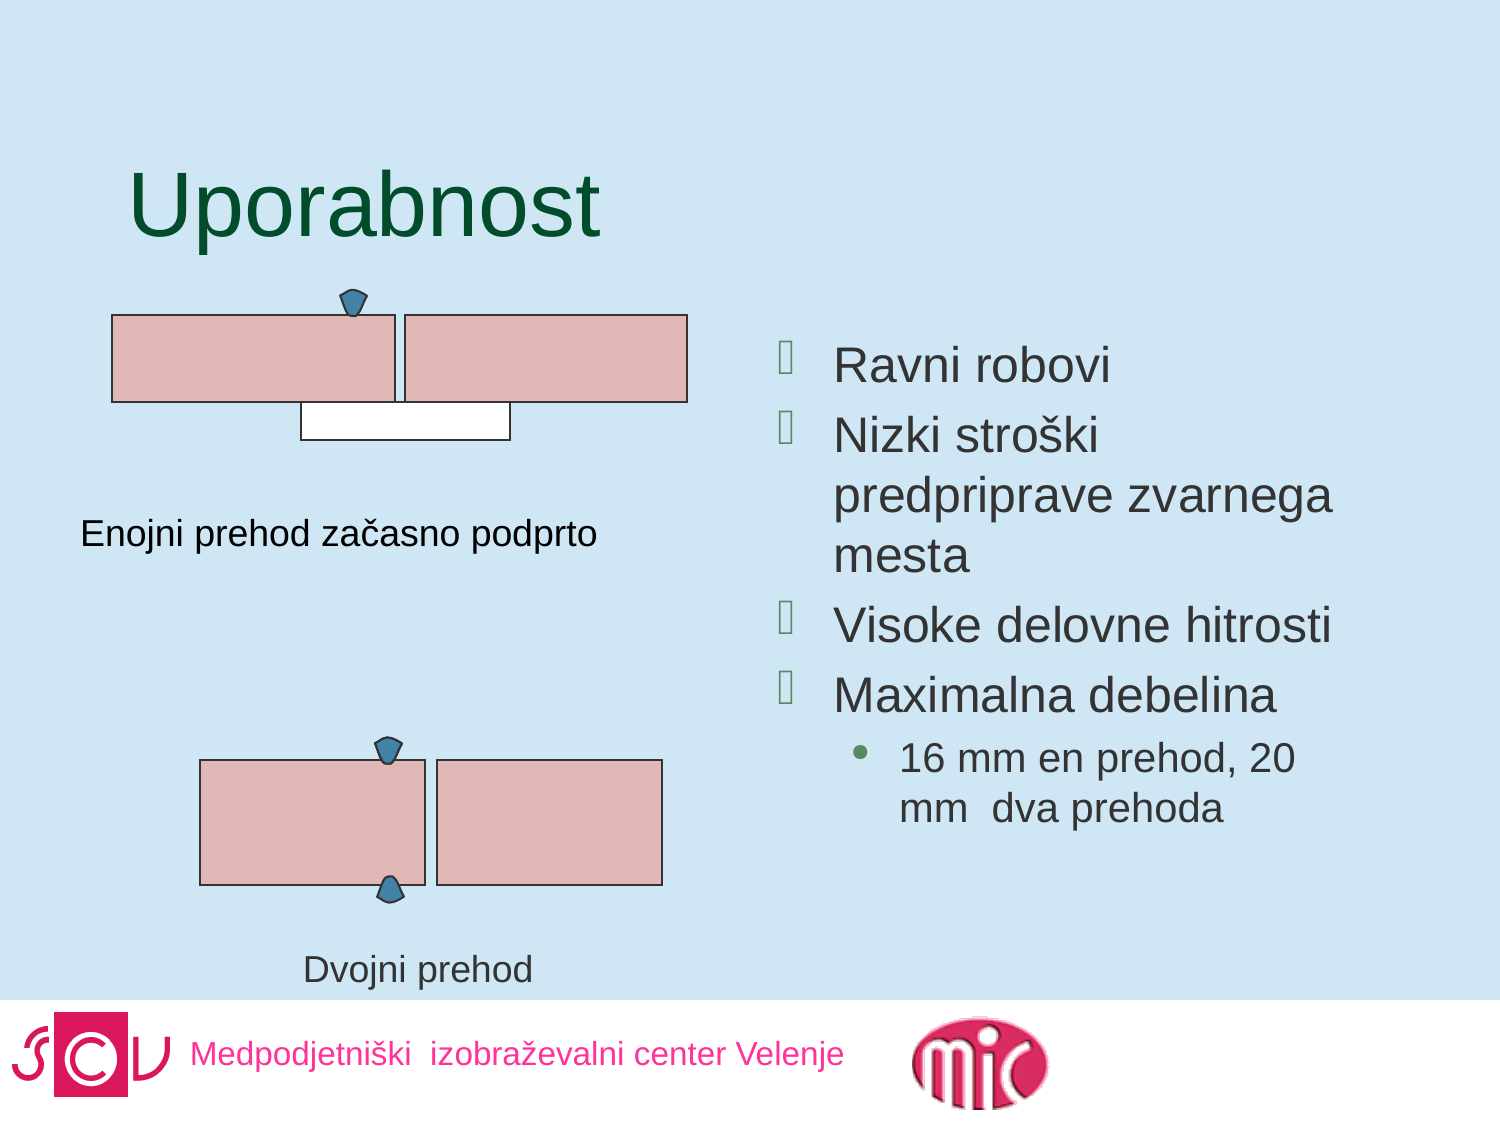

# Uporabnost
Enojni prehod začasno podprto
Ravni robovi
Nizki stroški predpriprave zvarnega mesta
Visoke delovne hitrosti
Maximalna debelina
16 mm en prehod, 20 mm dva prehoda
Dvojni prehod